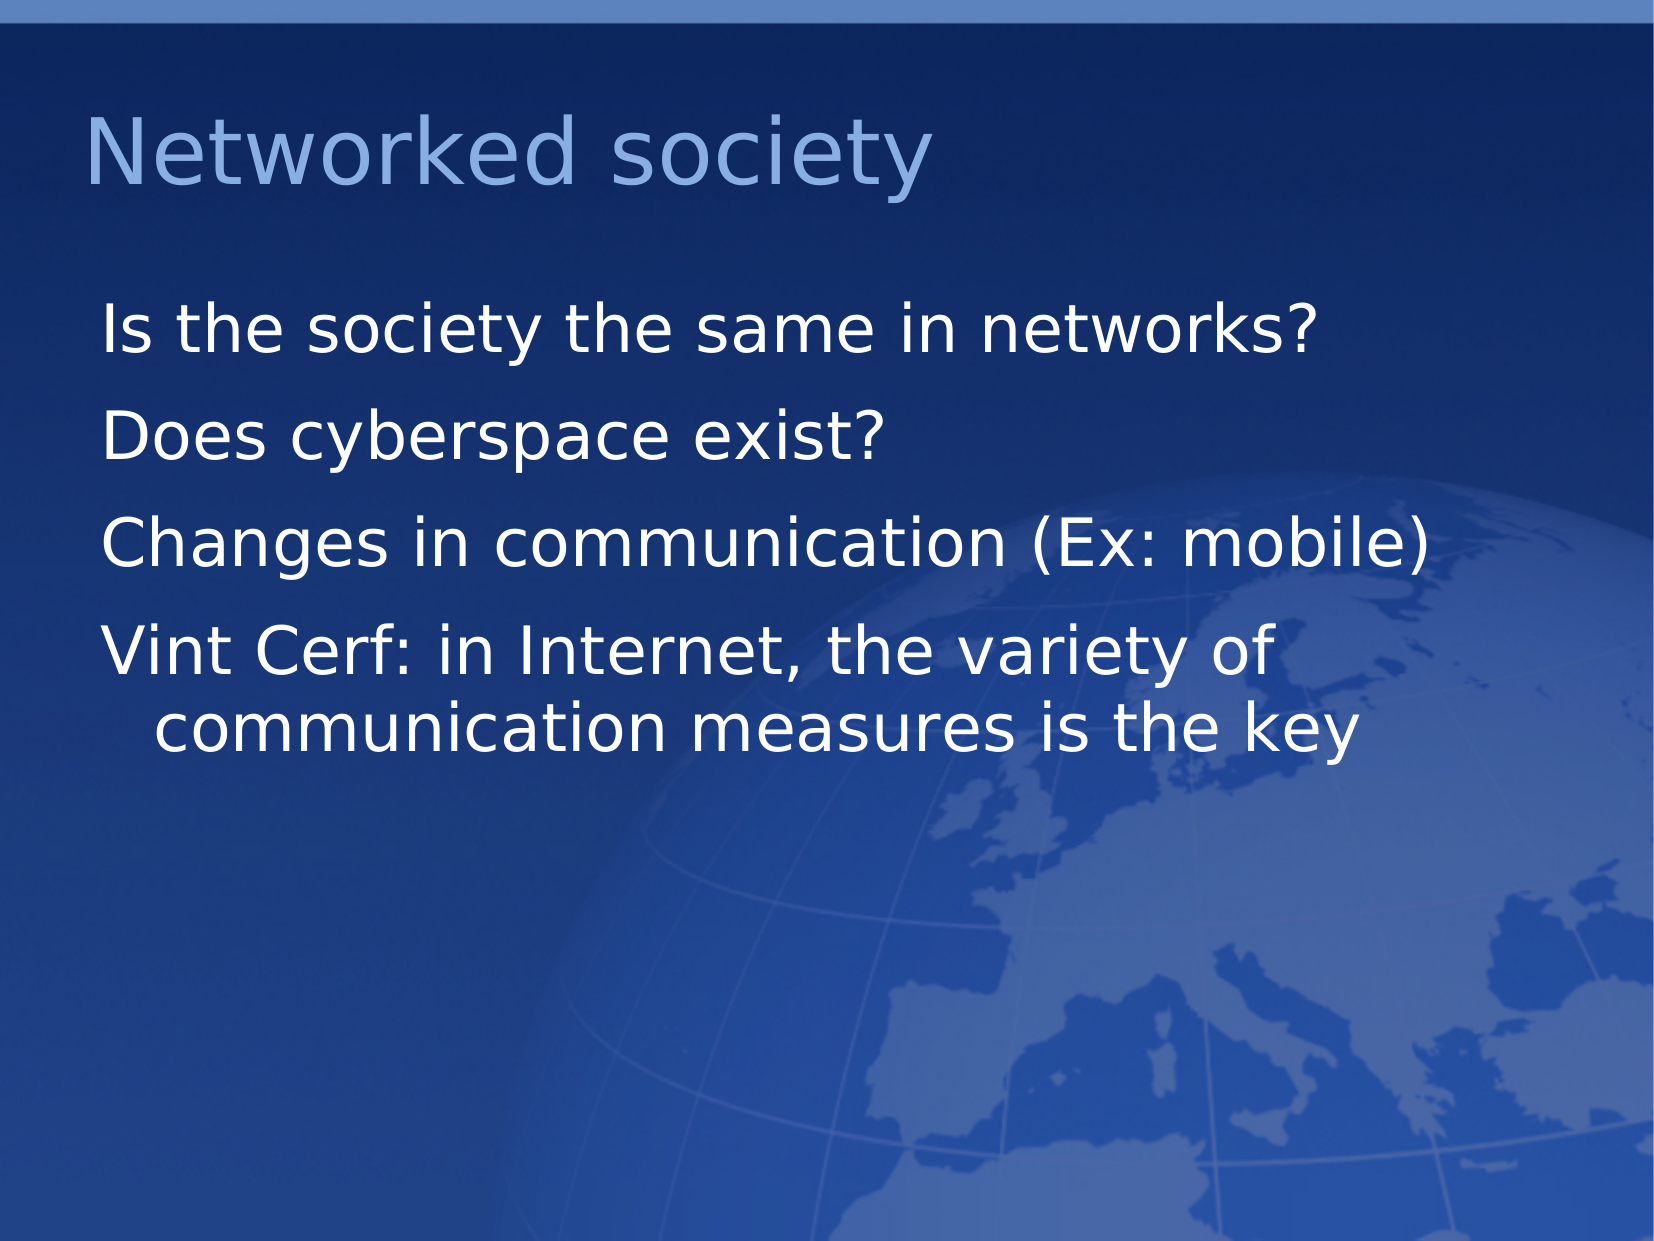

# Networked society
Is the society the same in networks?
Does cyberspace exist?
Changes in communication (Ex: mobile)
Vint Cerf: in Internet, the variety of communication measures is the key